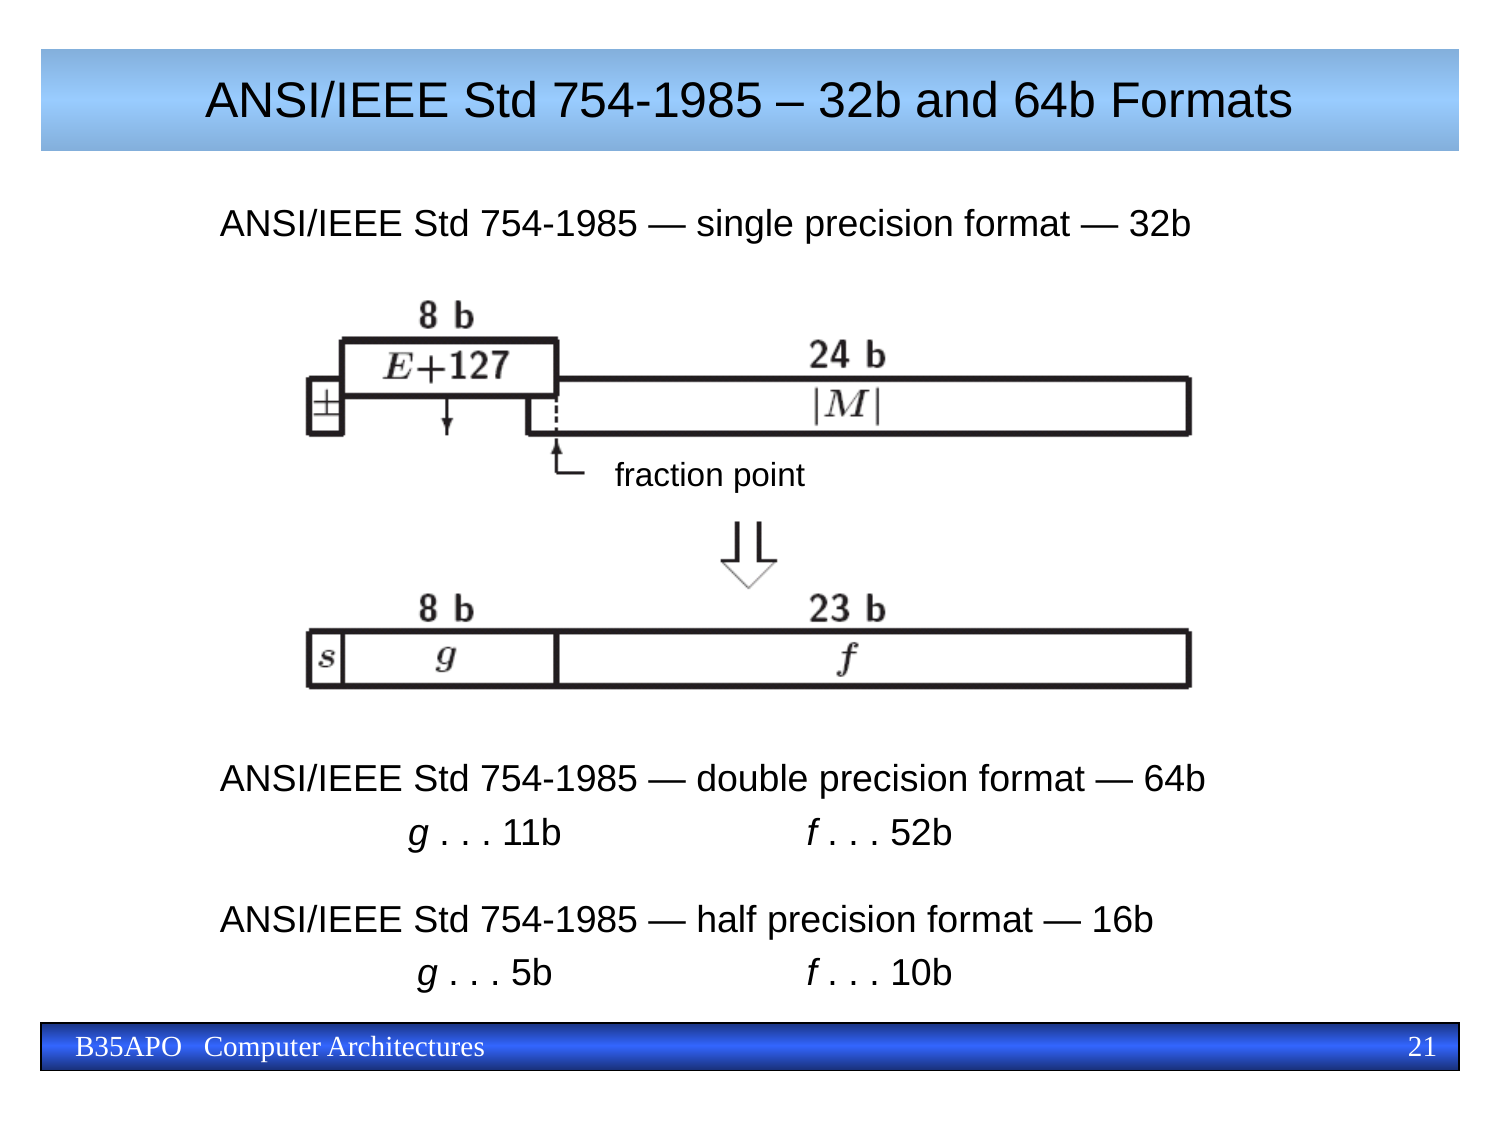

# ANSI/IEEE Std 754-1985 – 32b and 64b Formats
ANSI/IEEE Std 754-1985 — single precision format — 32b
fraction point
ANSI/IEEE Std 754-1985 — double precision format — 64b
g . . . 11b
f . . . 52b
ANSI/IEEE Std 754-1985 — half precision format — 16b
g . . . 5b
f . . . 10b
B35APO Computer Architectures
21